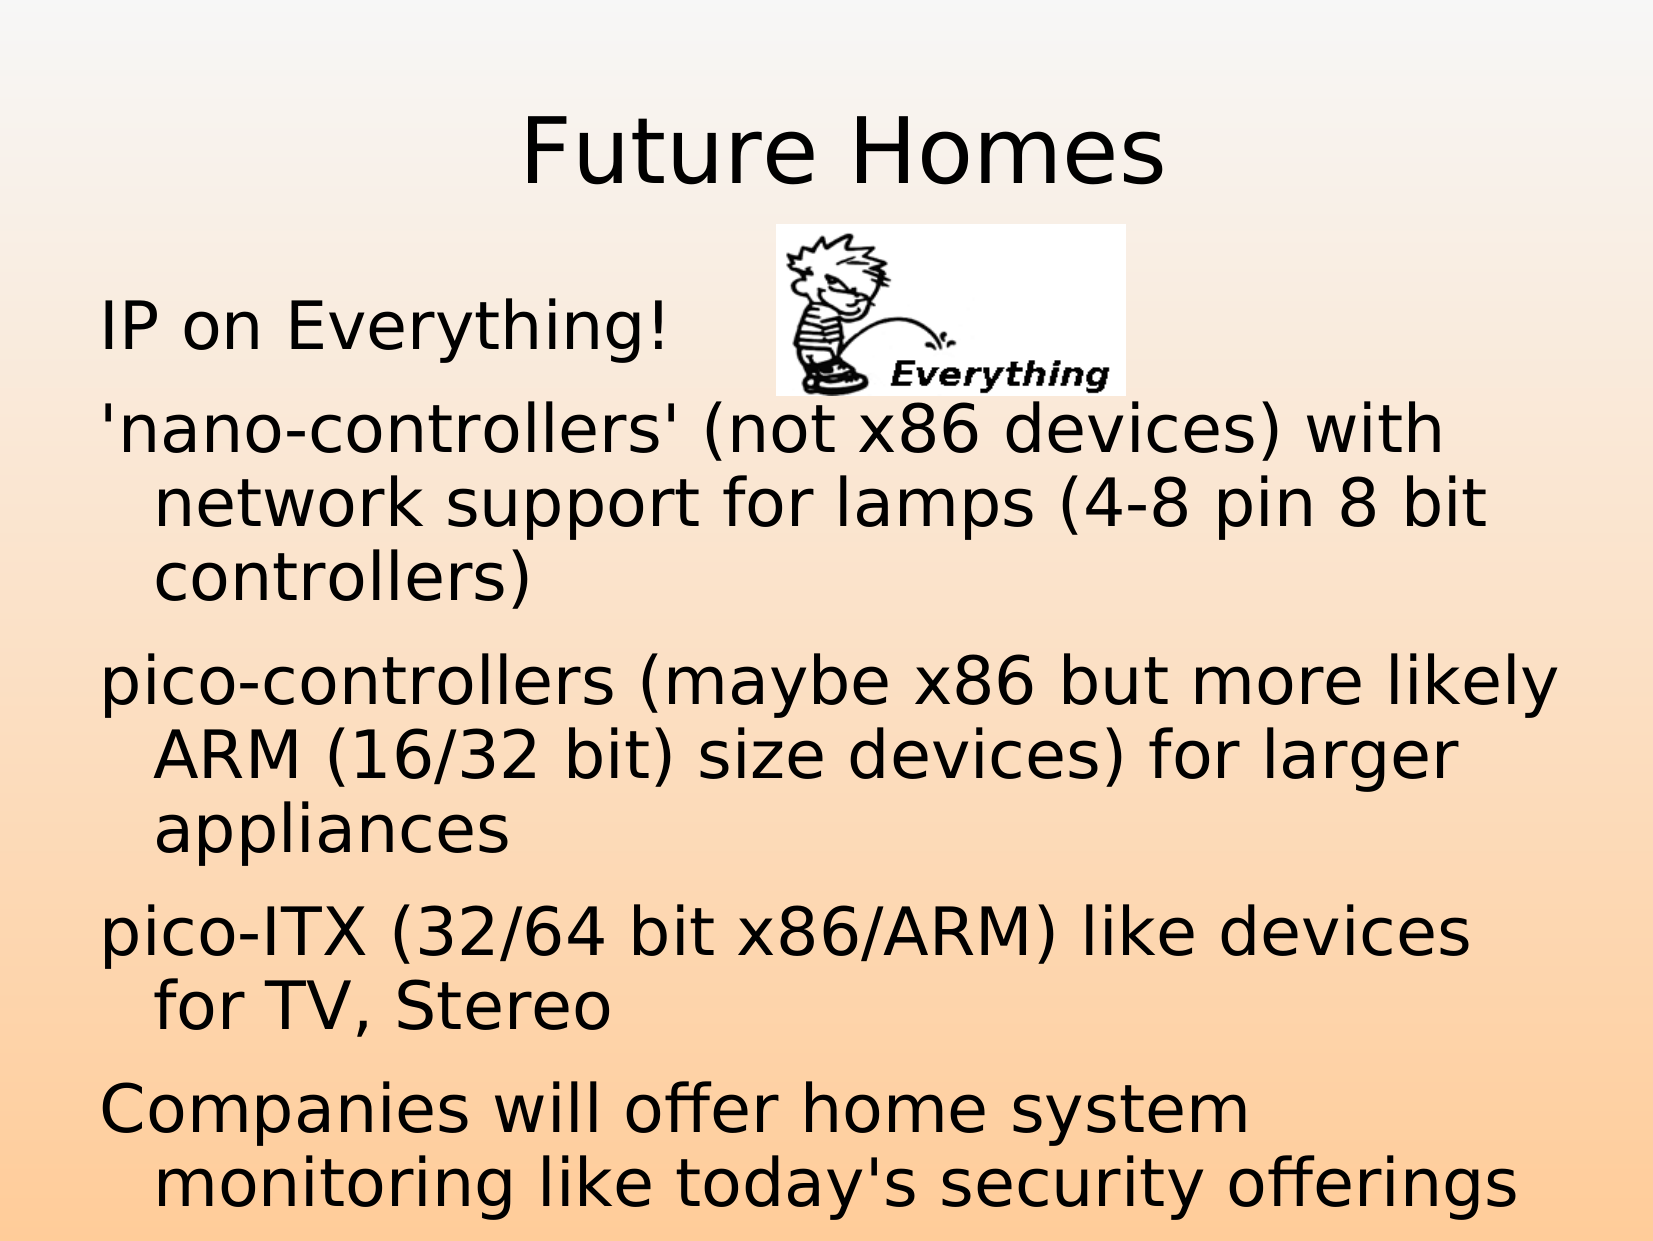

# Future Homes
IP on Everything!
'nano-controllers' (not x86 devices) with network support for lamps (4-8 pin 8 bit controllers)
pico-controllers (maybe x86 but more likely ARM (16/32 bit) size devices) for larger appliances
pico-ITX (32/64 bit x86/ARM) like devices for TV, Stereo
Companies will offer home system monitoring like today's security offerings